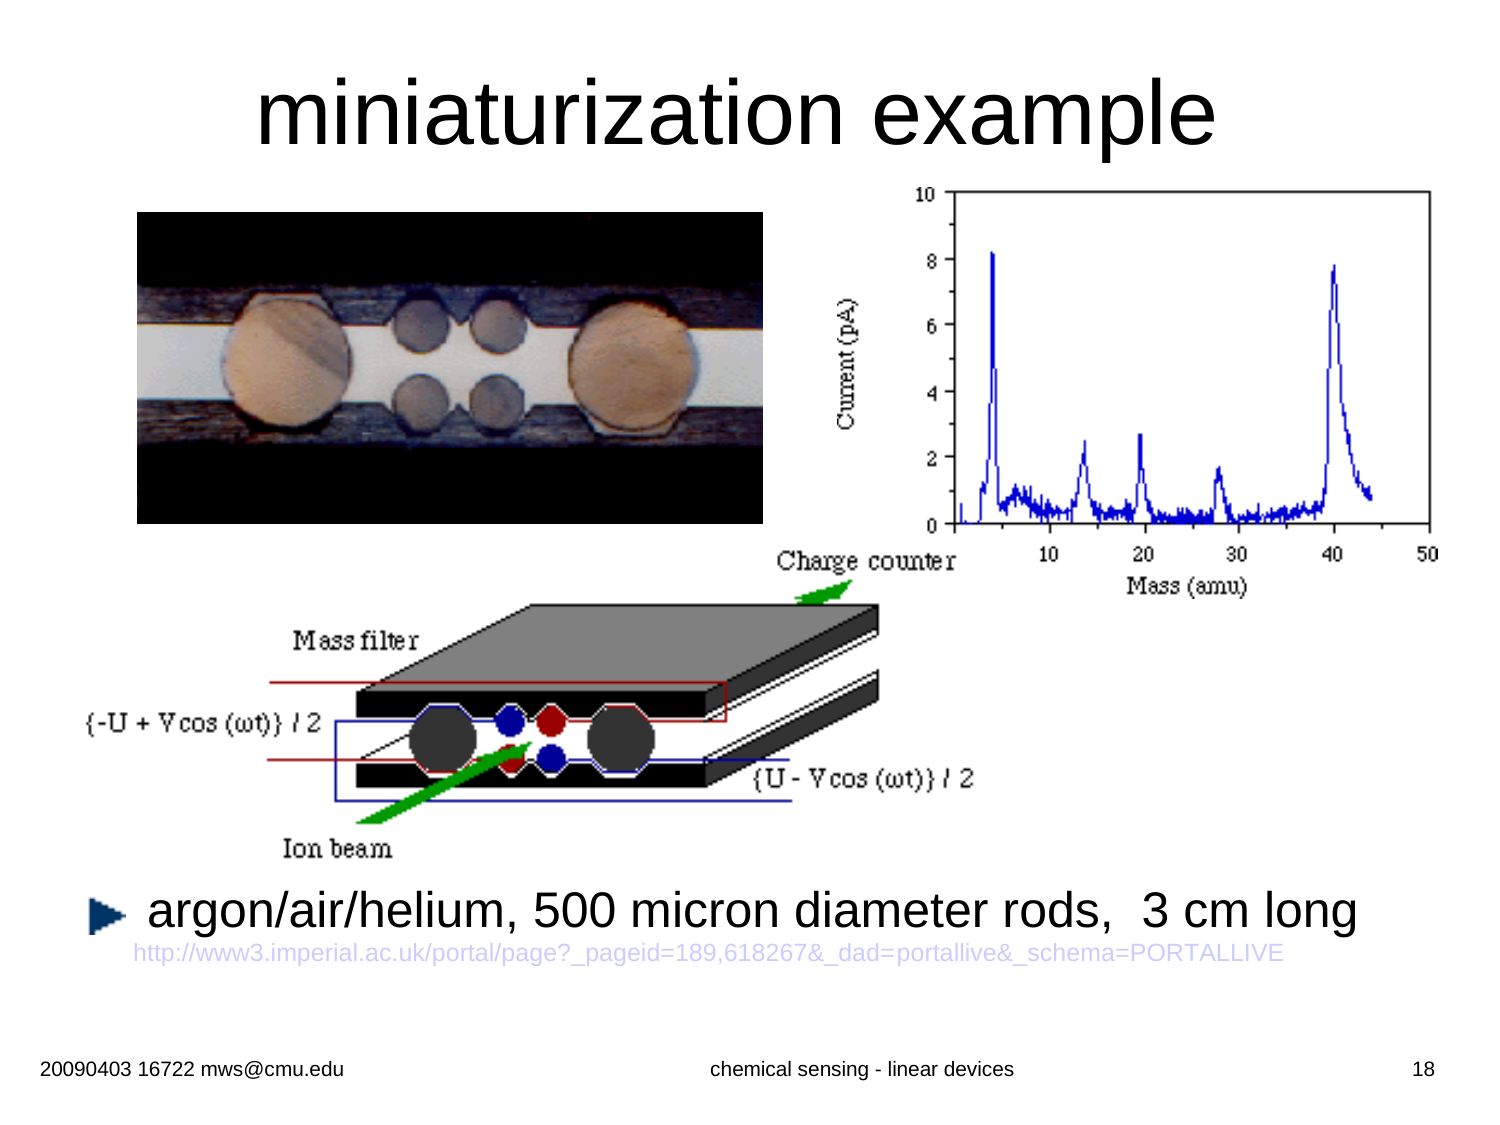

# miniaturization example
 argon/air/helium, 500 micron diameter rods, 3 cm long
http://www3.imperial.ac.uk/portal/page?_pageid=189,618267&_dad=portallive&_schema=PORTALLIVE
20090403 16722 mws@cmu.edu
chemical sensing - linear devices
18